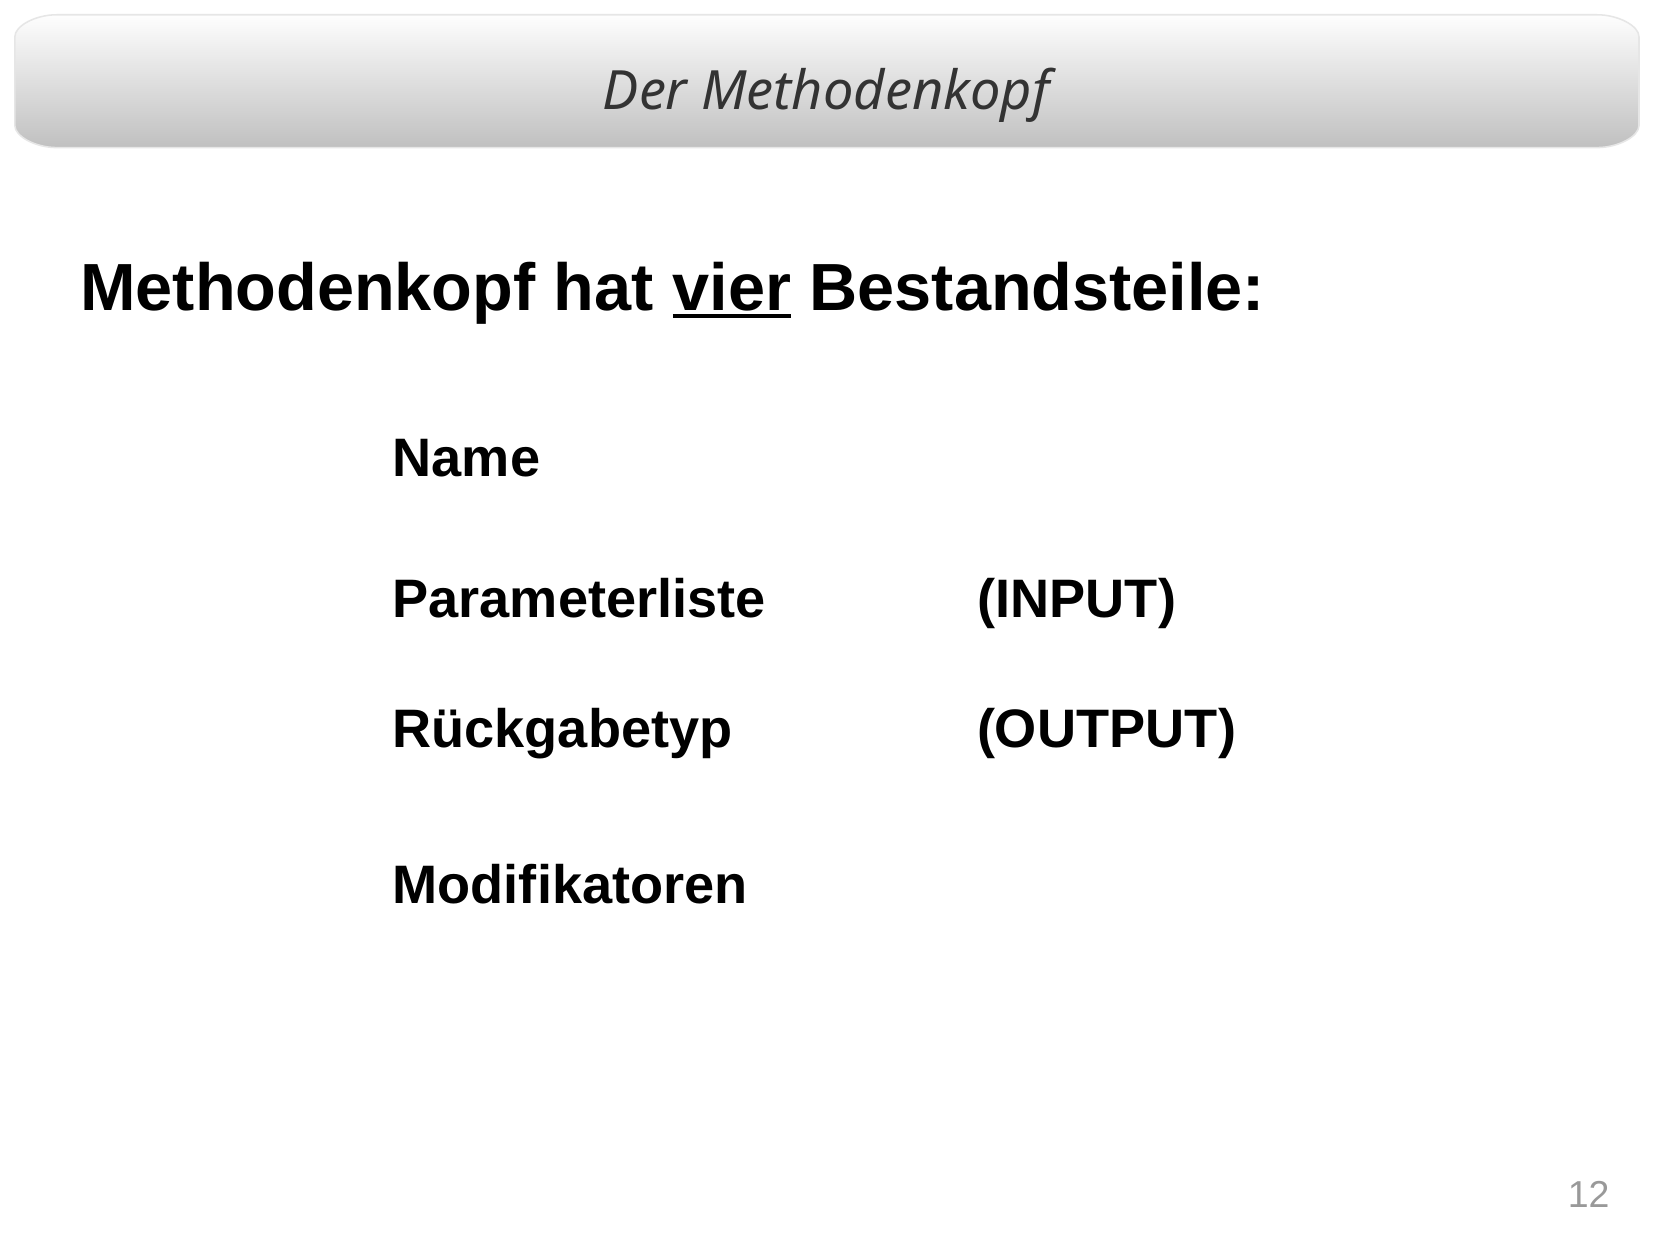

# Der Methodenkopf
 Methodenkopf hat vier Bestandsteile:
 Name
 Parameterliste		(INPUT)
 Rückgabetyp		(OUTPUT)
 Modifikatoren